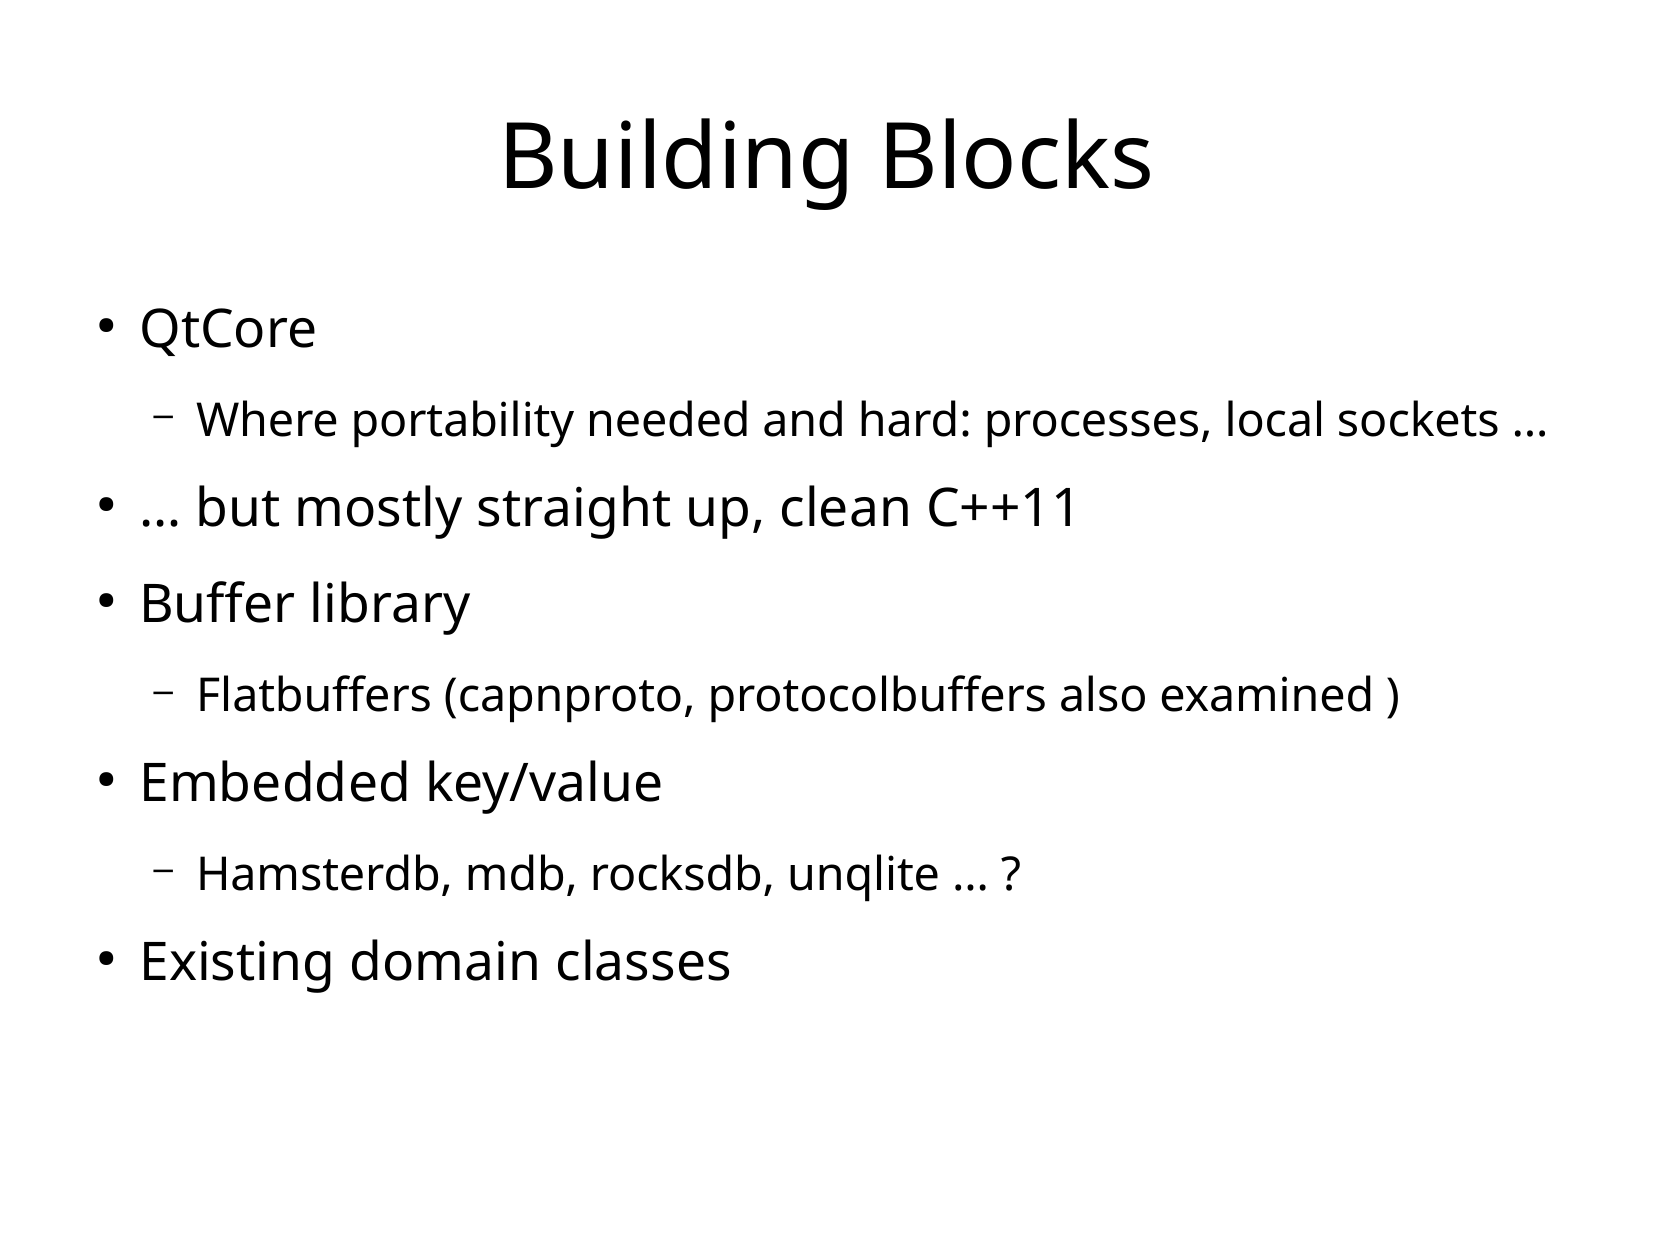

# Building Blocks
QtCore
Where portability needed and hard: processes, local sockets …
… but mostly straight up, clean C++11
Buffer library
Flatbuffers (capnproto, protocolbuffers also examined )
Embedded key/value
Hamsterdb, mdb, rocksdb, unqlite … ?
Existing domain classes